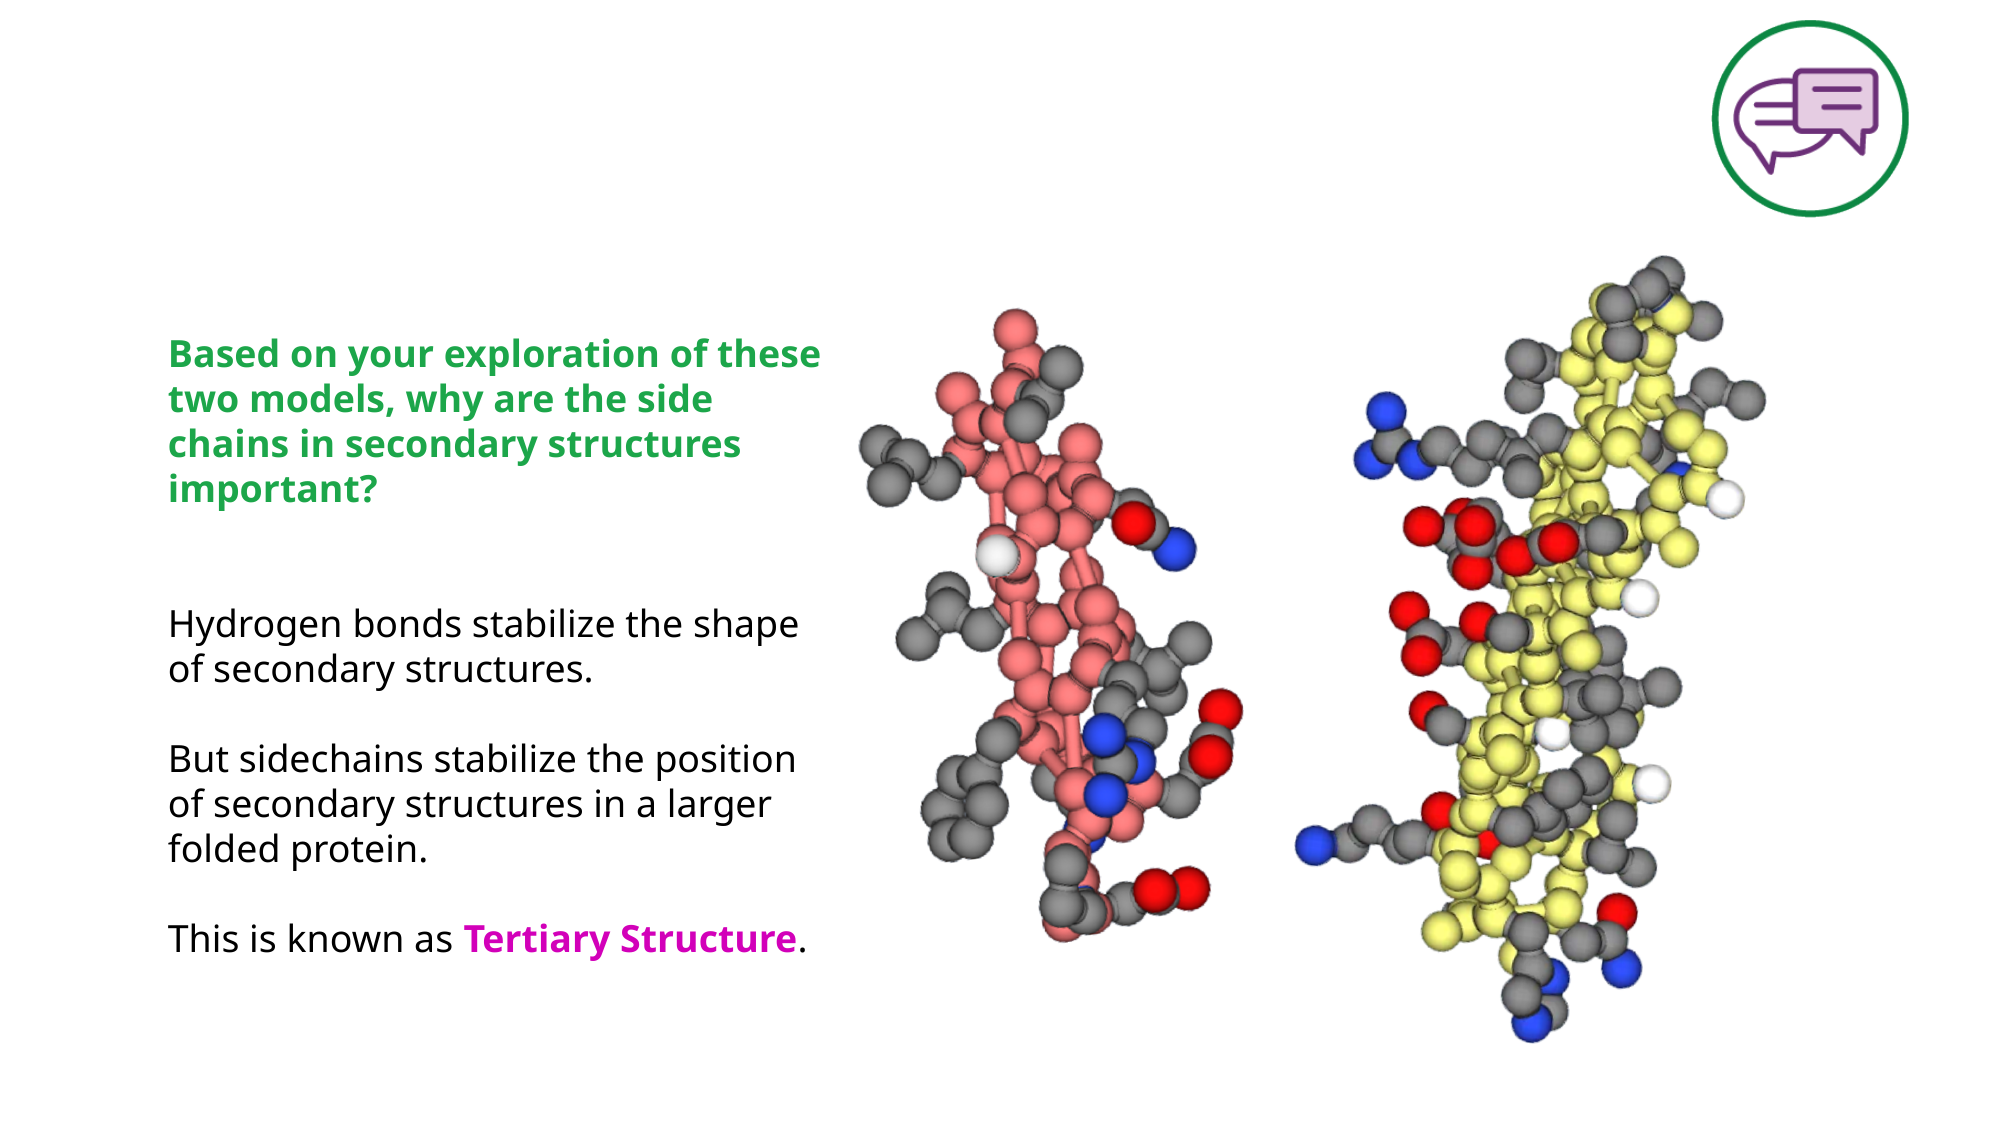

Sidechains Stabilize Protein Structures
Based on your exploration of these two models, why are the side chains in secondary structures important?
Hydrogen bonds stabilize the shape of secondary structures.
But sidechains stabilize the position of secondary structures in a larger folded protein.
This is known as Tertiary Structure.